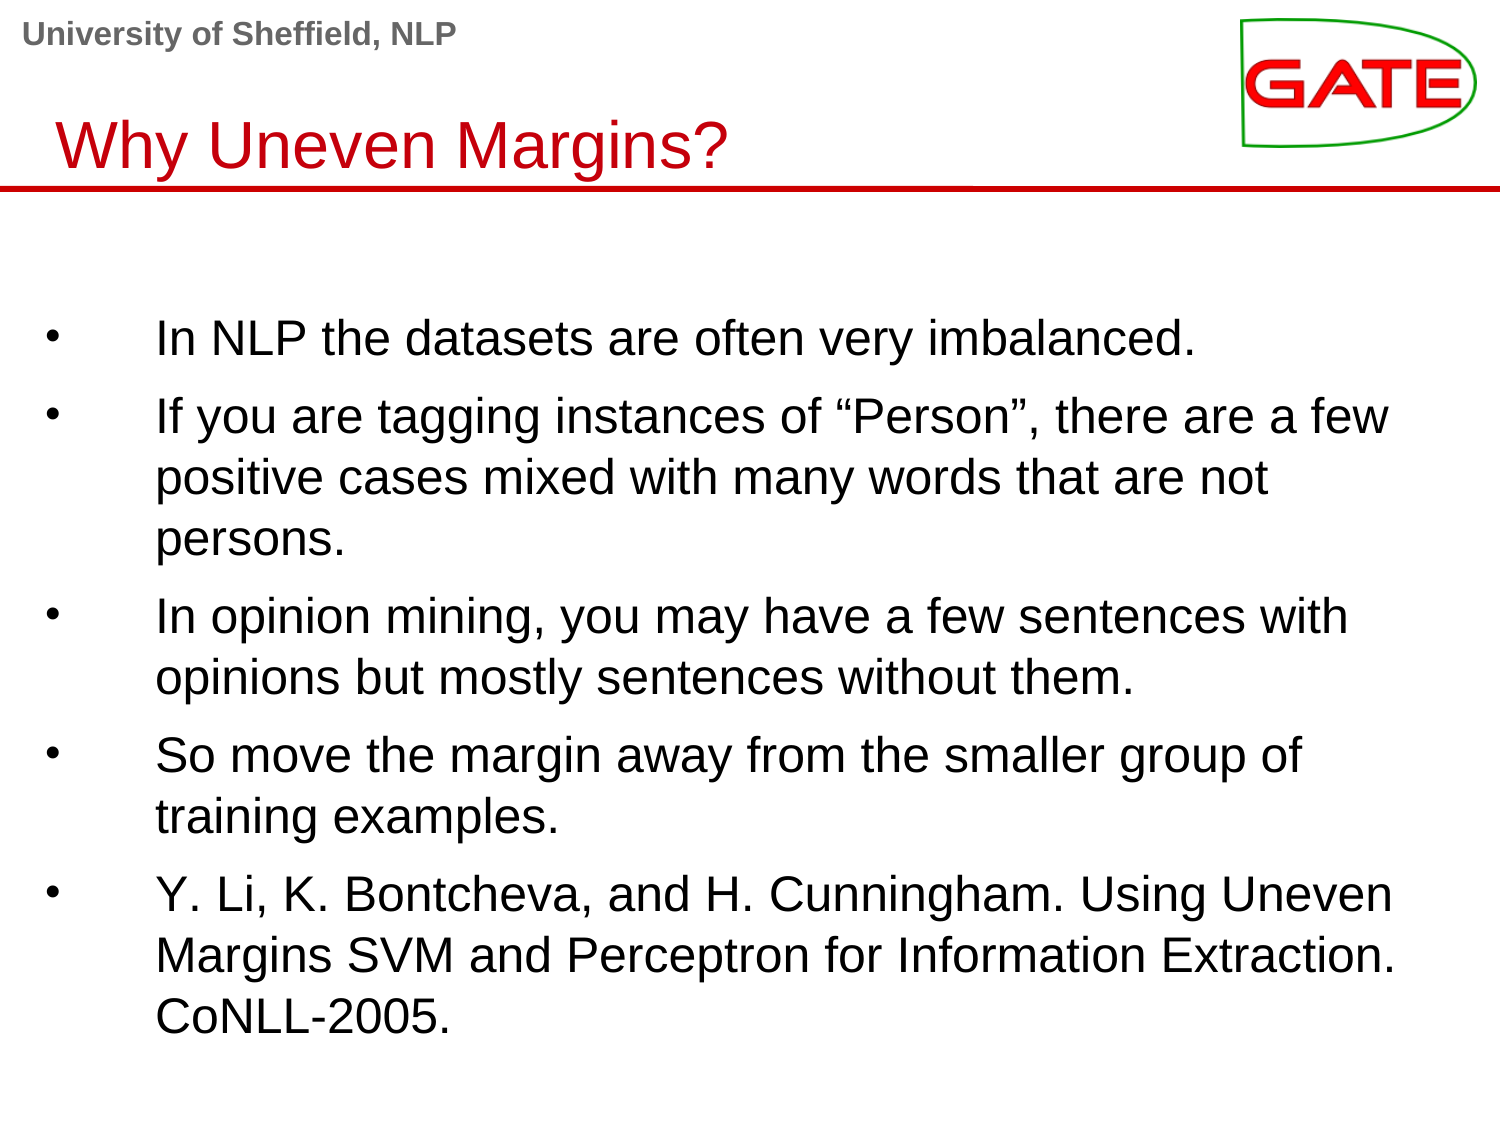

# Why Uneven Margins?
In NLP the datasets are often very imbalanced.
If you are tagging instances of “Person”, there are a few positive cases mixed with many words that are not persons.
In opinion mining, you may have a few sentences with opinions but mostly sentences without them.
So move the margin away from the smaller group of training examples.
Y. Li, K. Bontcheva, and H. Cunningham. Using Uneven Margins SVM and Perceptron for Information Extraction. CoNLL-2005.